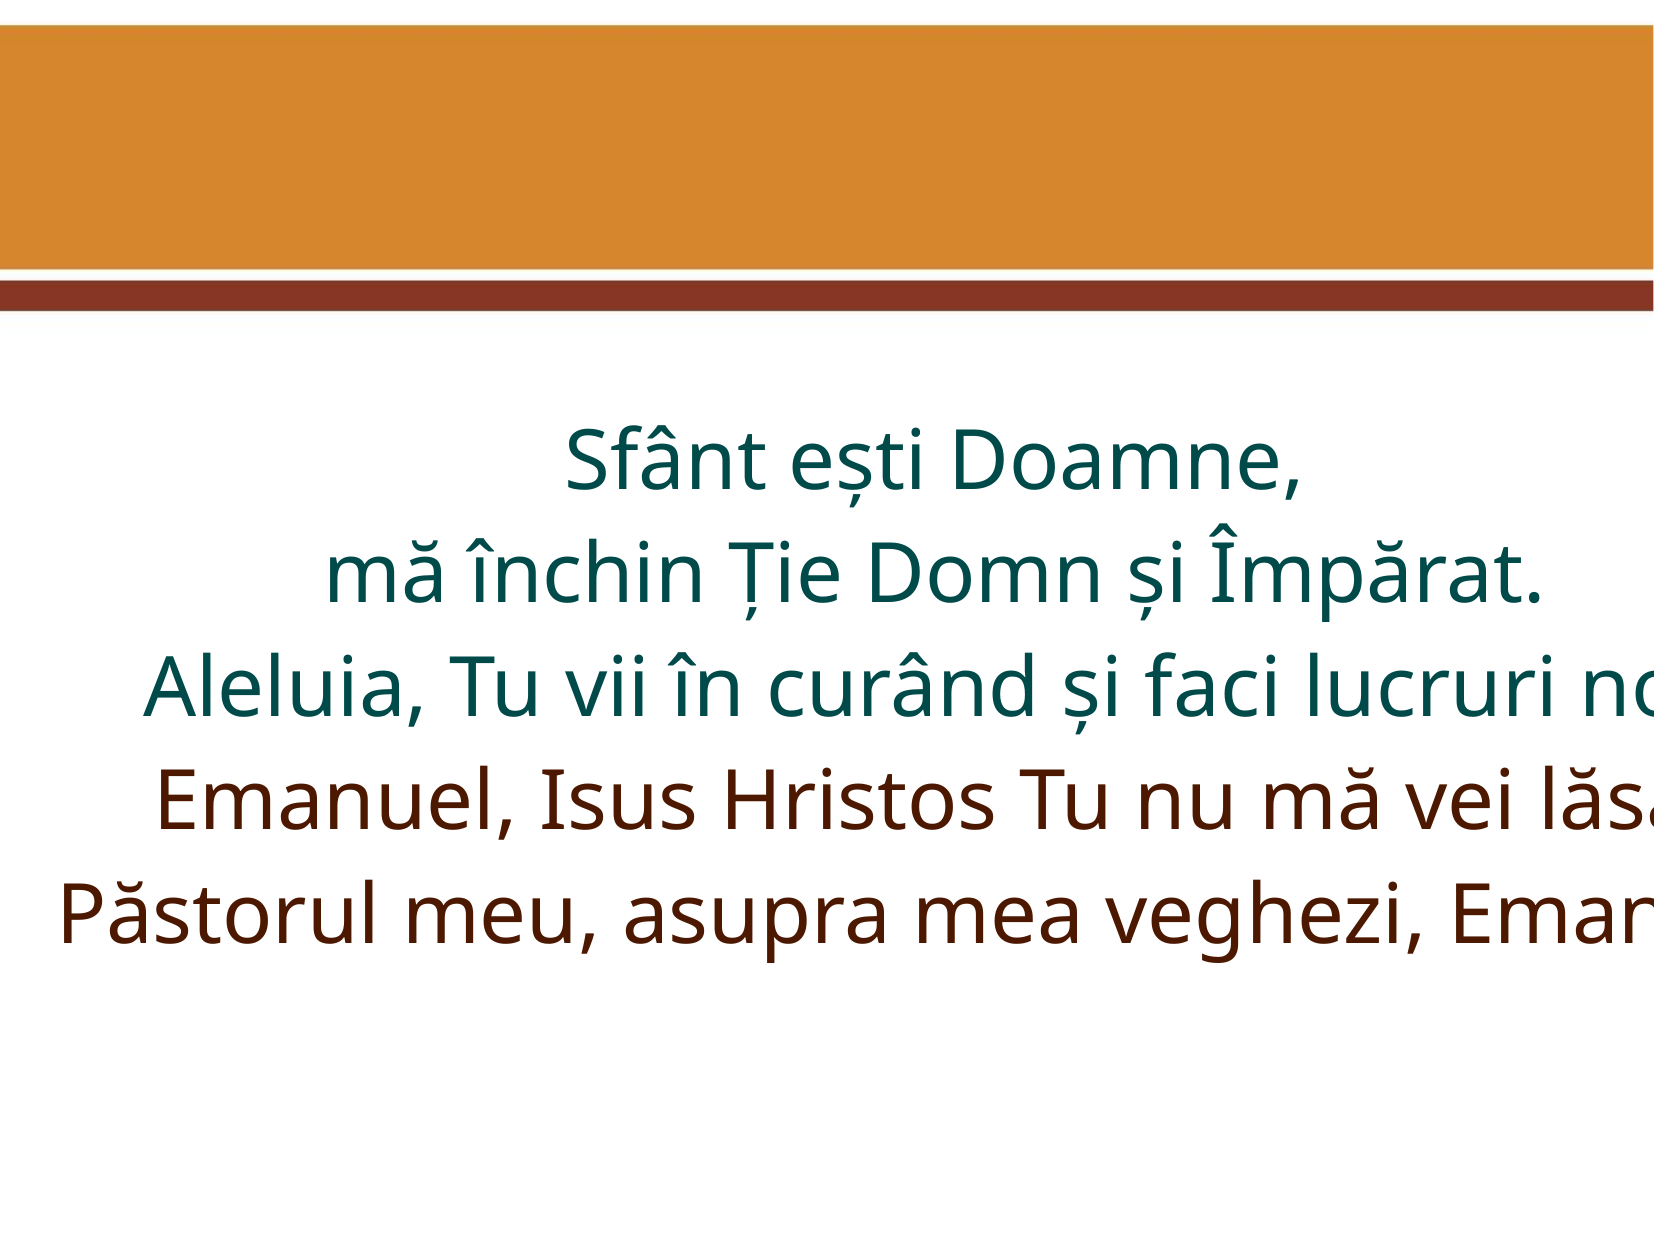

Sfânt eşti Doamne,
mă închin Ţie Domn şi Împărat.
Aleluia, Tu vii în curând şi faci lucruri noi.
Emanuel, Isus Hristos Tu nu mă vei lăsa.
Păstorul meu, asupra mea veghezi, Emanuel.